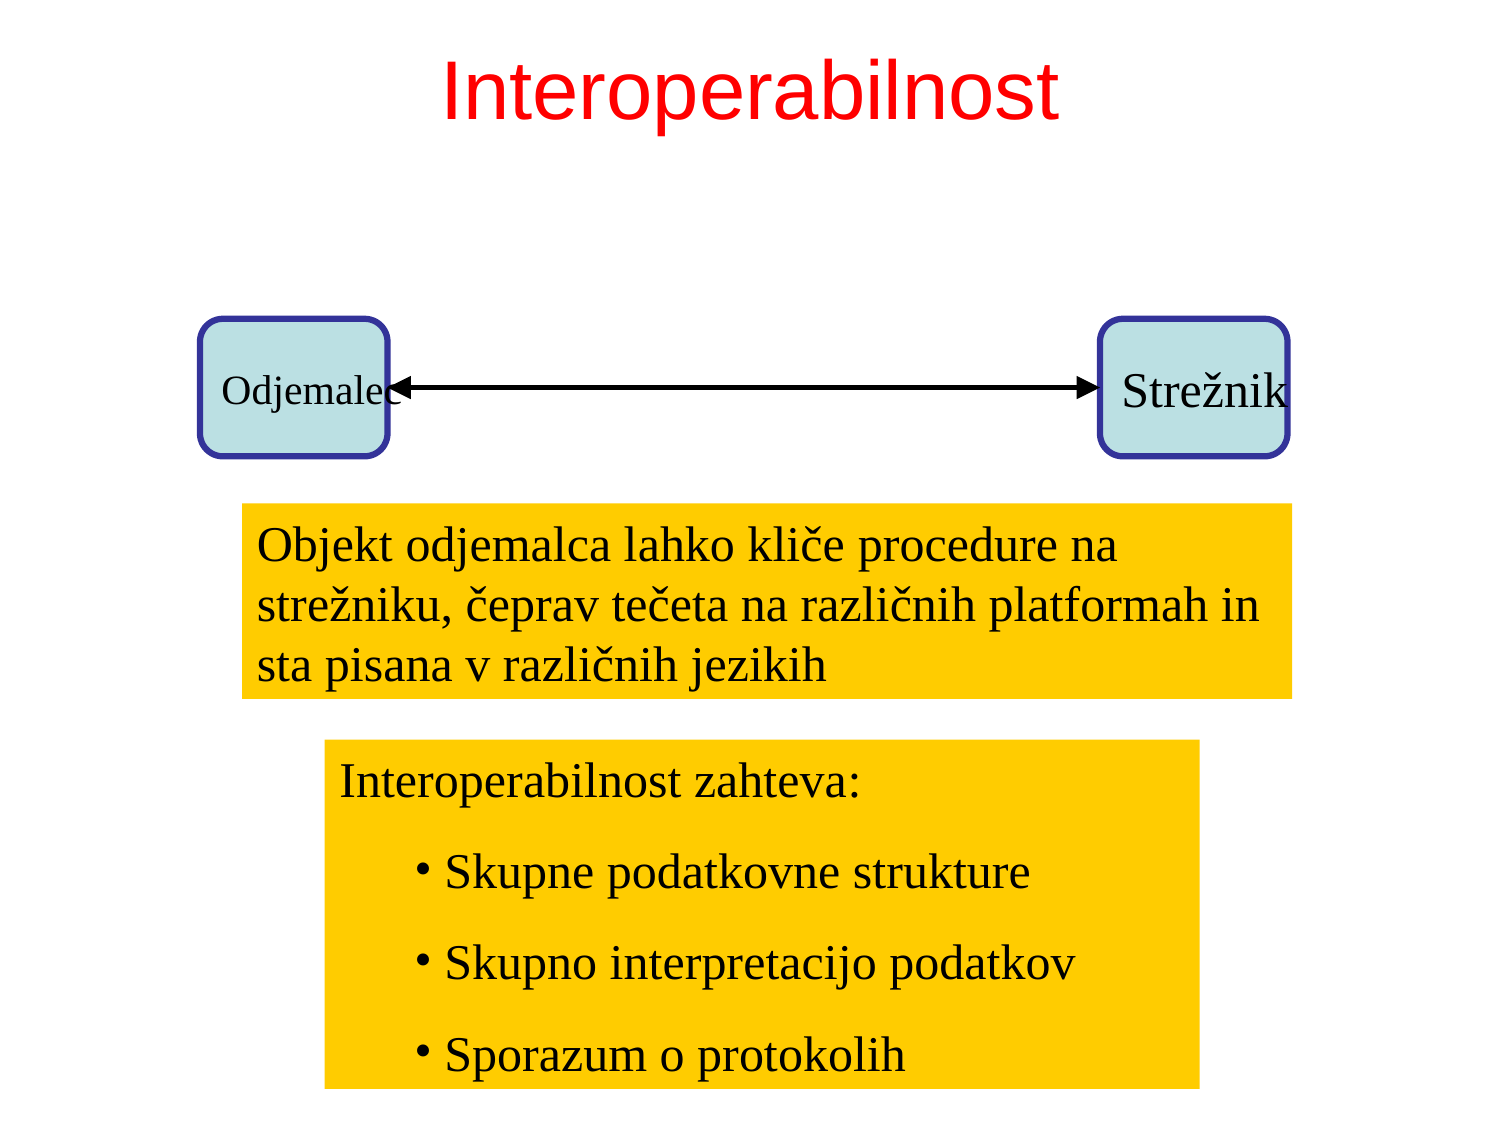

# Interoperabilnost
Odjemalec
Strežnik
Objekt odjemalca lahko kliče procedure na strežniku, čeprav tečeta na različnih platformah in sta pisana v različnih jezikih
Interoperabilnost zahteva:
 Skupne podatkovne strukture
 Skupno interpretacijo podatkov
 Sporazum o protokolih